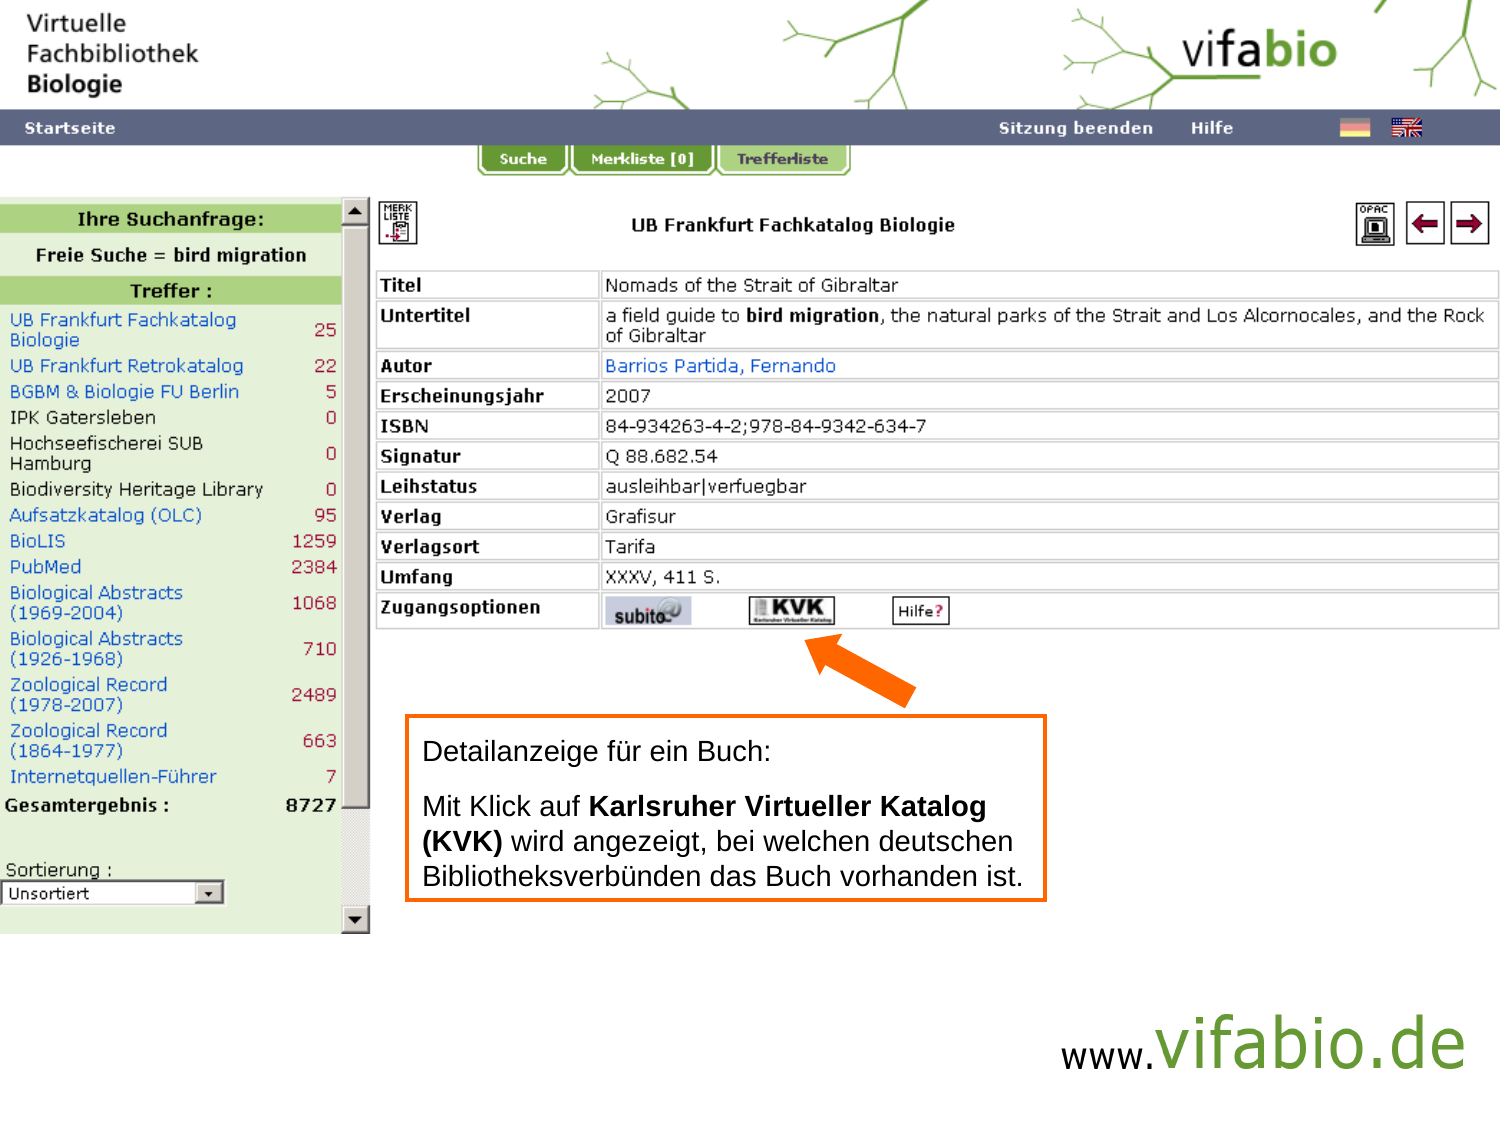

# Einzeltreffer -> eMedium (Bildschirmfoto)
...
Detailanzeige für ein Buch:
Mit Klick auf Karlsruher Virtueller Katalog (KVK) wird angezeigt, bei welchen deutschen Bibliotheksverbünden das Buch vorhanden ist.